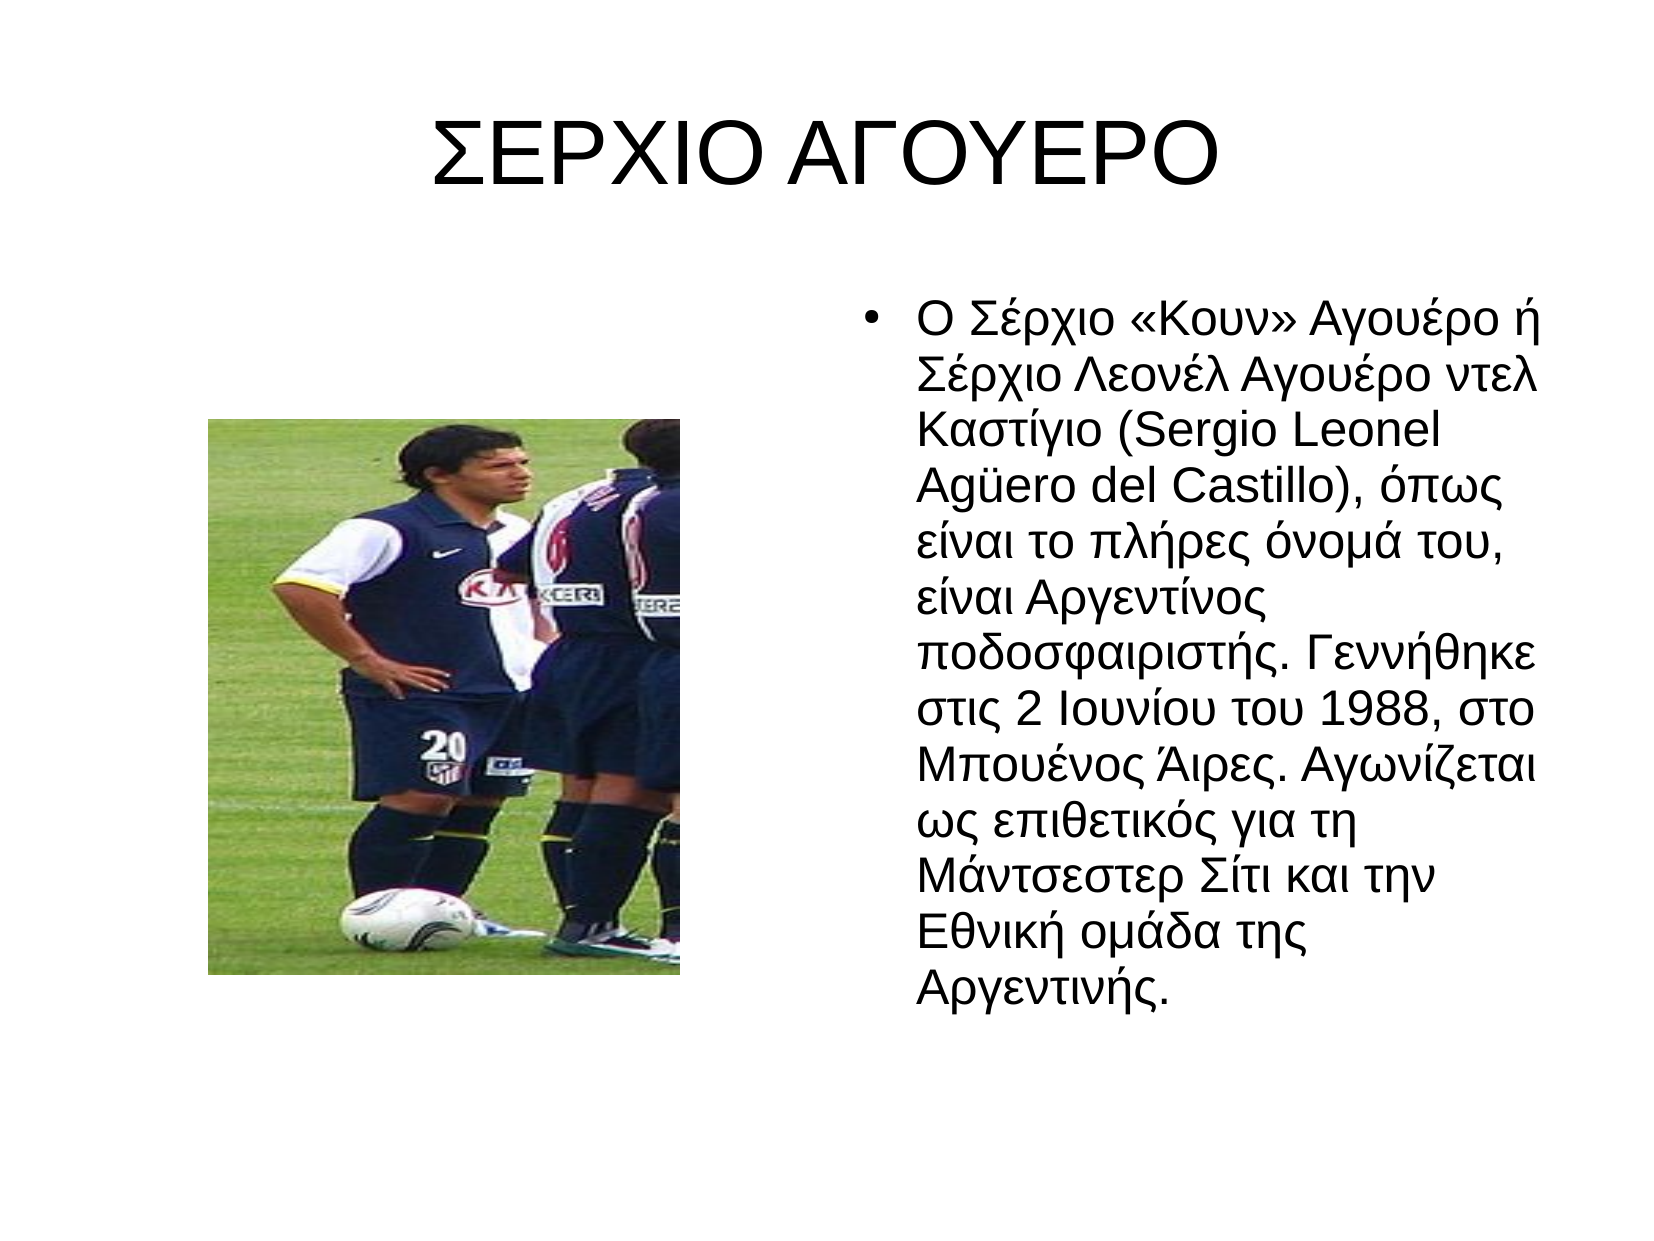

# ΣEΡΧΙΟ ΑΓΟΥΕΡΟ
Ο Σέρχιο «Κουν» Αγουέρο ή Σέρχιο Λεονέλ Αγουέρο ντελ Καστίγιο (Sergio Leonel Agüero del Castillo), όπως είναι το πλήρες όνομά του, είναι Αργεντίνος ποδοσφαιριστής. Γεννήθηκε στις 2 Ιουνίου του 1988, στο Μπουένος Άιρες. Αγωνίζεται ως επιθετικός για τη Μάντσεστερ Σίτι και την Εθνική ομάδα της Αργεντινής.